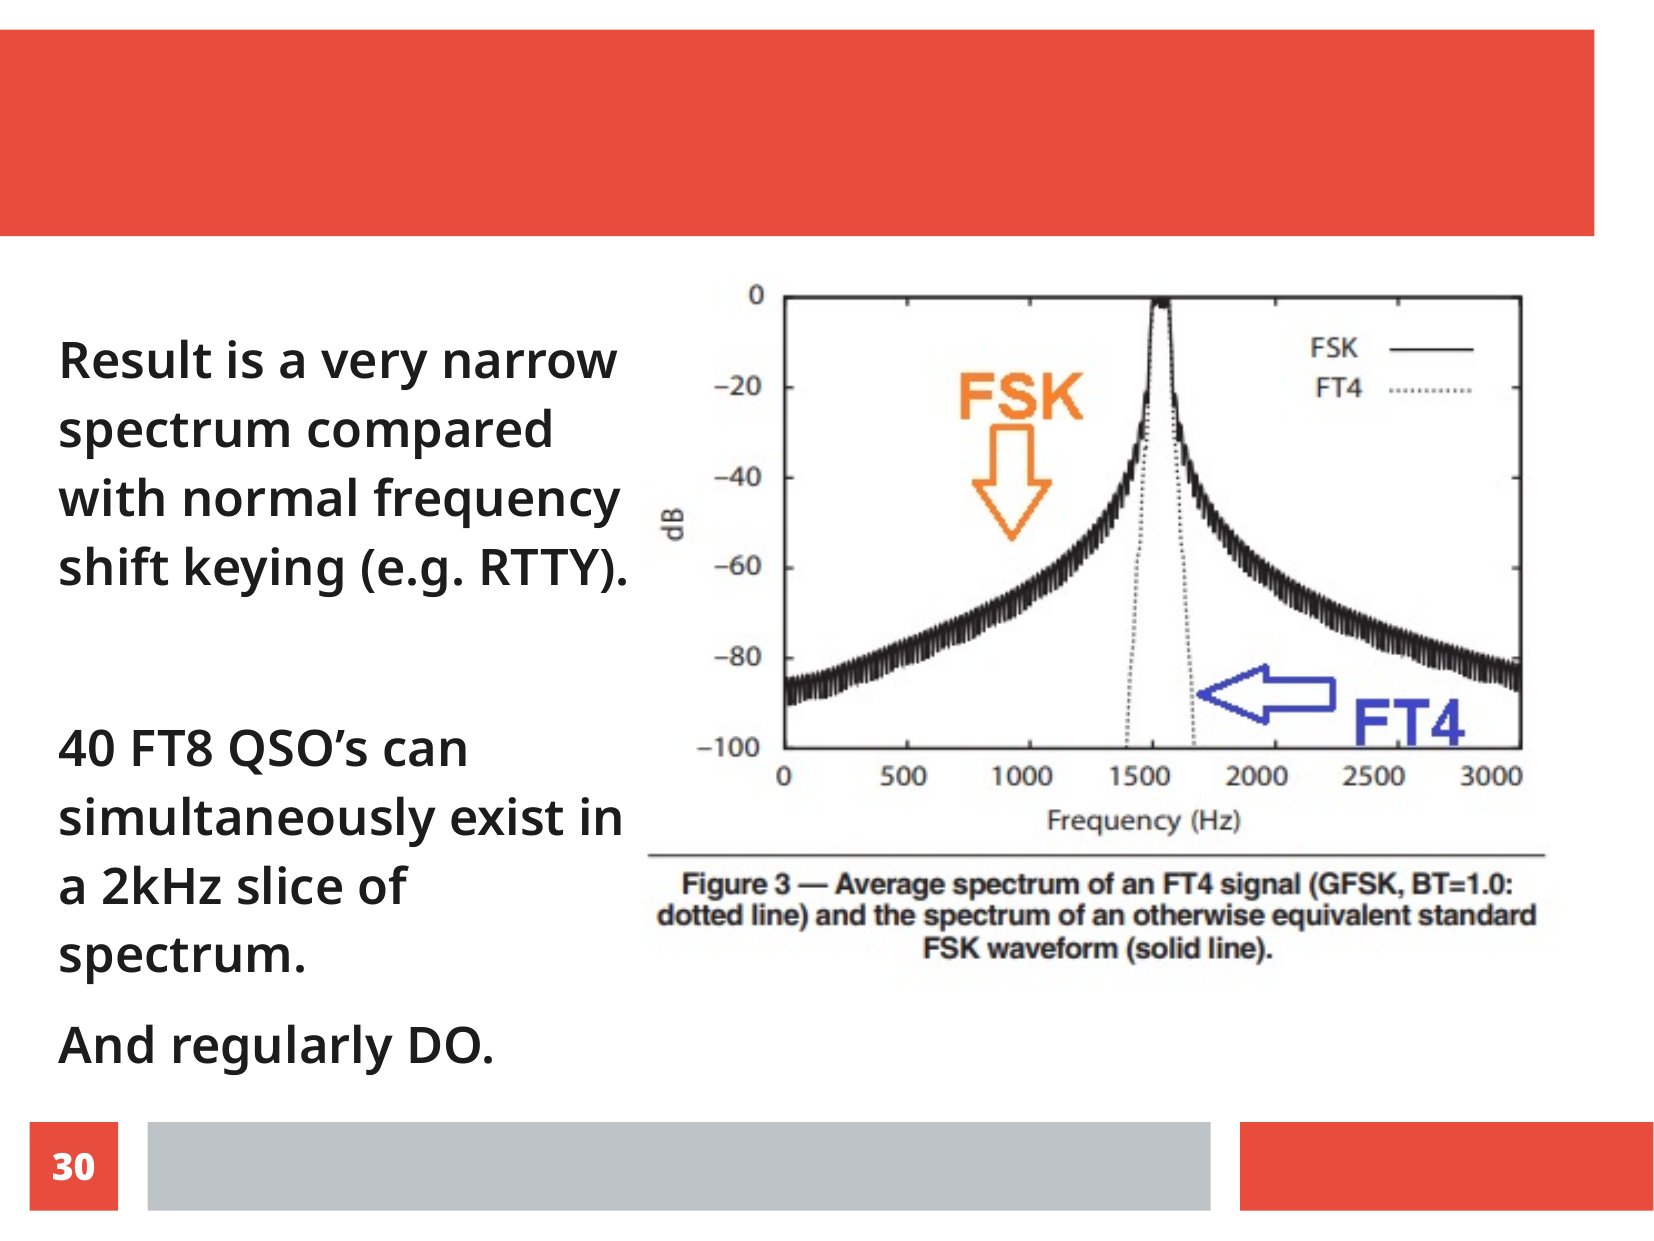

#
Result is a very narrow spectrum compared with normal frequency shift keying (e.g. RTTY).
40 FT8 QSO’s can simultaneously exist in a 2kHz slice of spectrum.
And regularly DO.
30